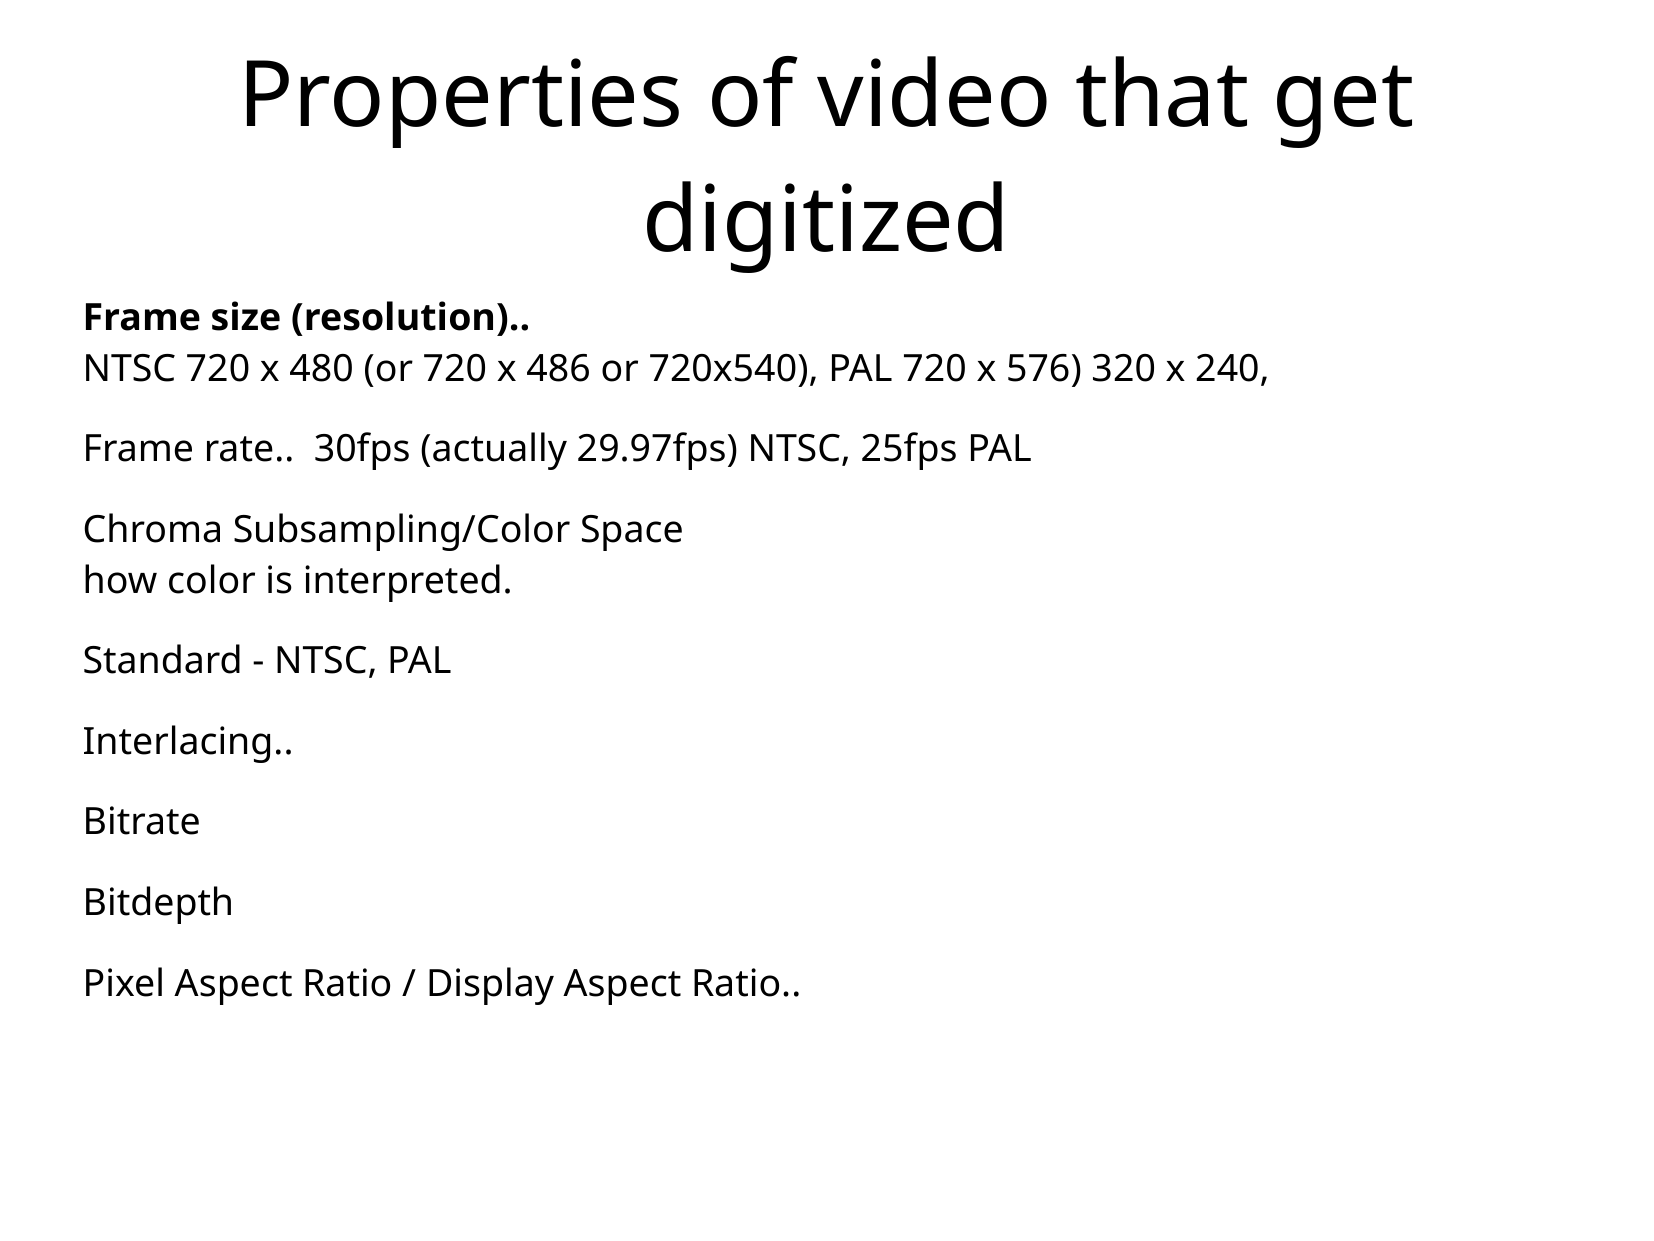

# Properties of video that get digitized
Frame size (resolution)..
NTSC 720 x 480 (or 720 x 486 or 720x540), PAL 720 x 576) 320 x 240,
Frame rate.. 30fps (actually 29.97fps) NTSC, 25fps PAL
Chroma Subsampling/Color Space
how color is interpreted.
Standard - NTSC, PAL
Interlacing..
Bitrate
Bitdepth
Pixel Aspect Ratio / Display Aspect Ratio..